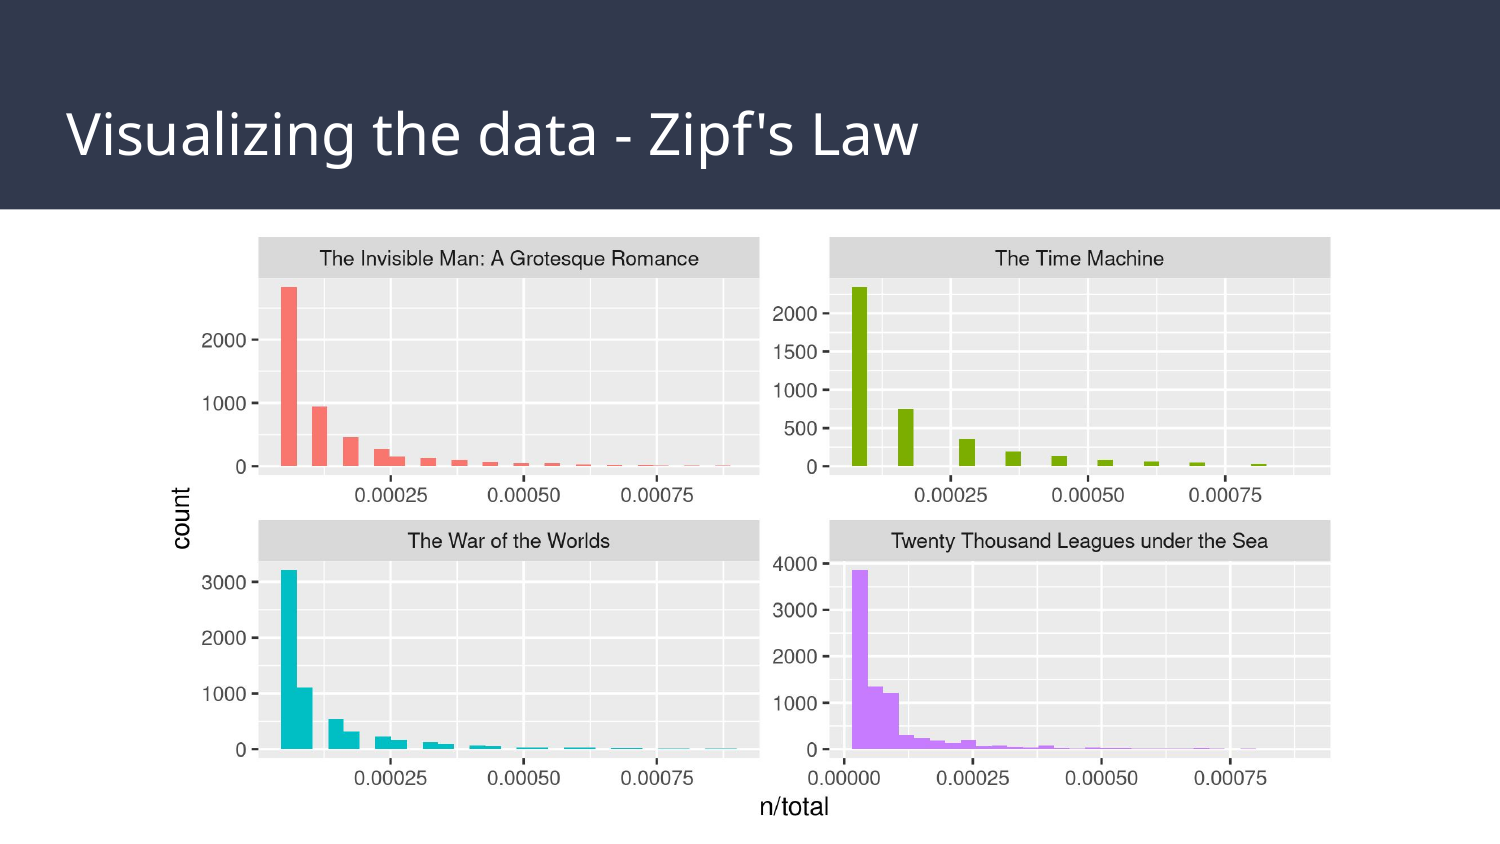

# Visualizing the data - Zipf's Law